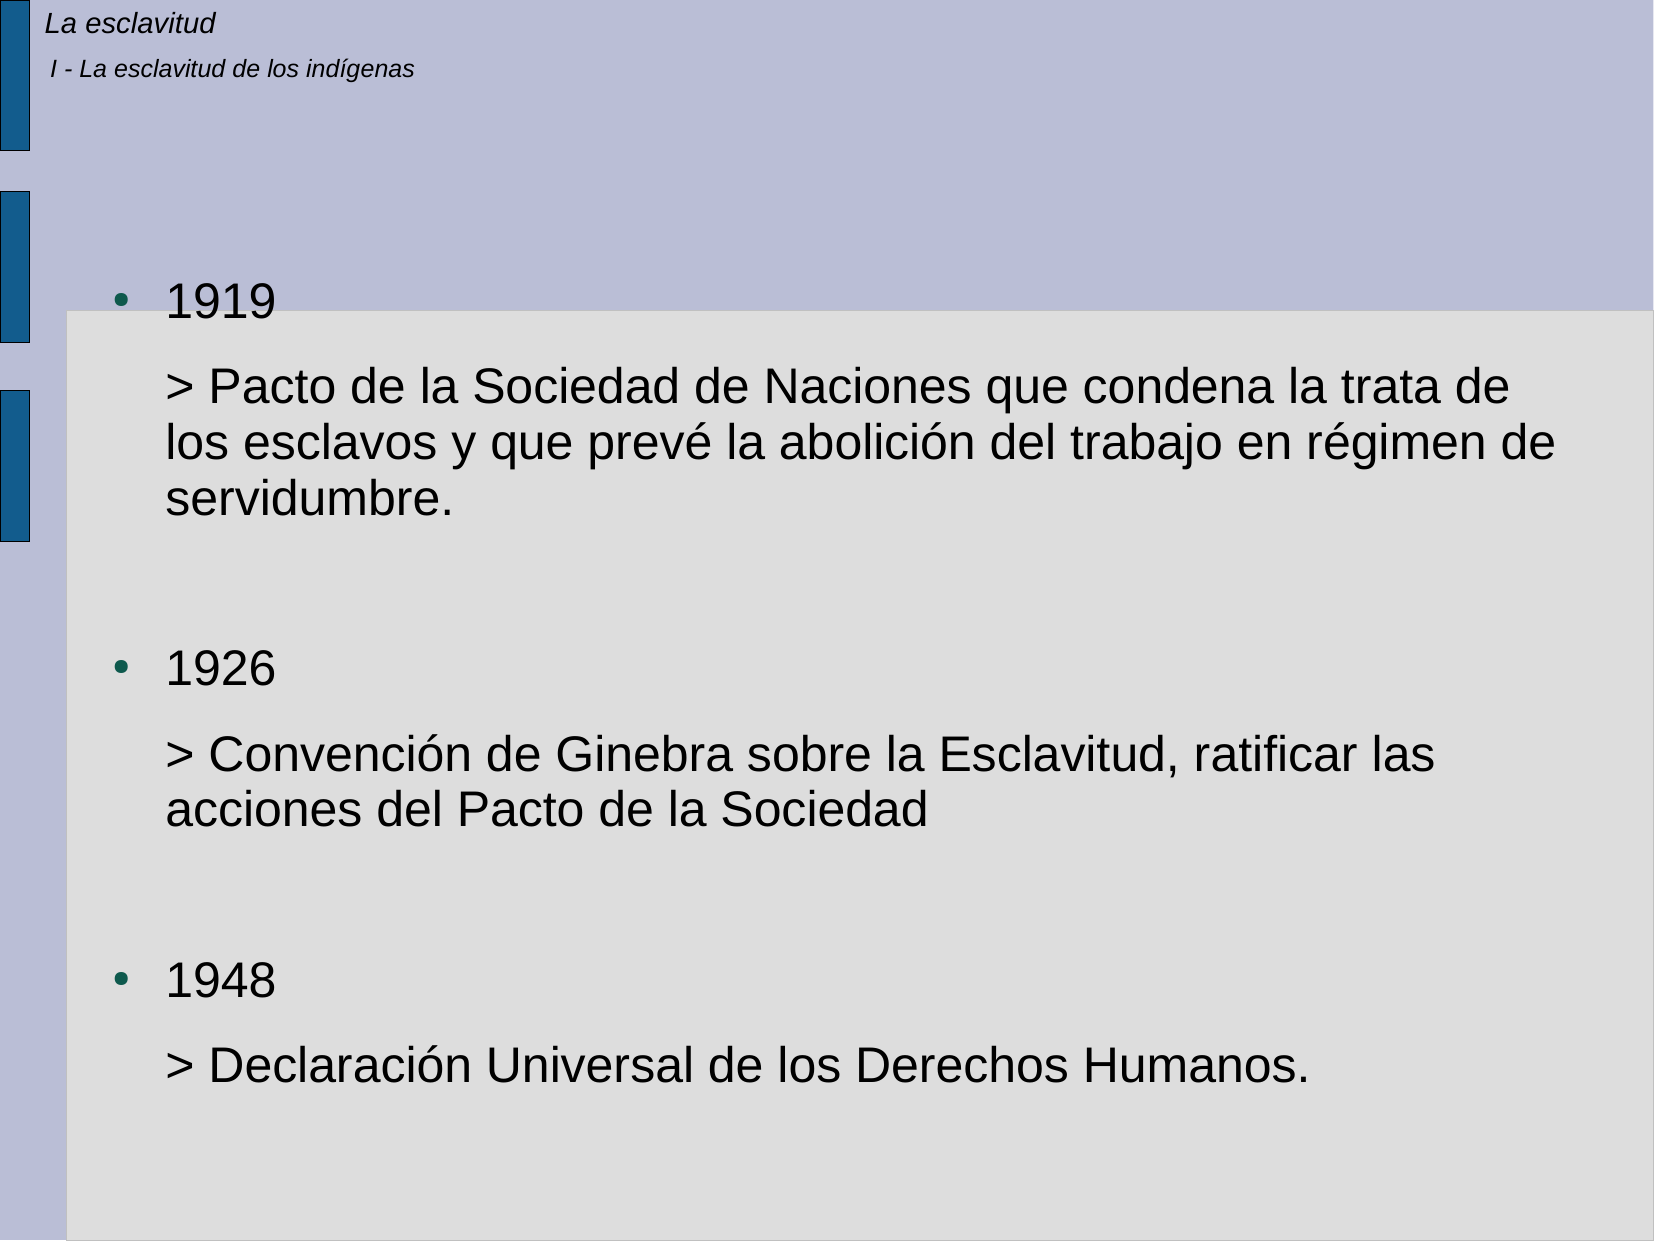

I - La esclavitud de los indígenas
# 1919
> Pacto de la Sociedad de Naciones que condena la trata de los esclavos y que prevé la abolición del trabajo en régimen de servidumbre.
1926
> Convención de Ginebra sobre la Esclavitud, ratificar las acciones del Pacto de la Sociedad
1948
> Declaración Universal de los Derechos Humanos.